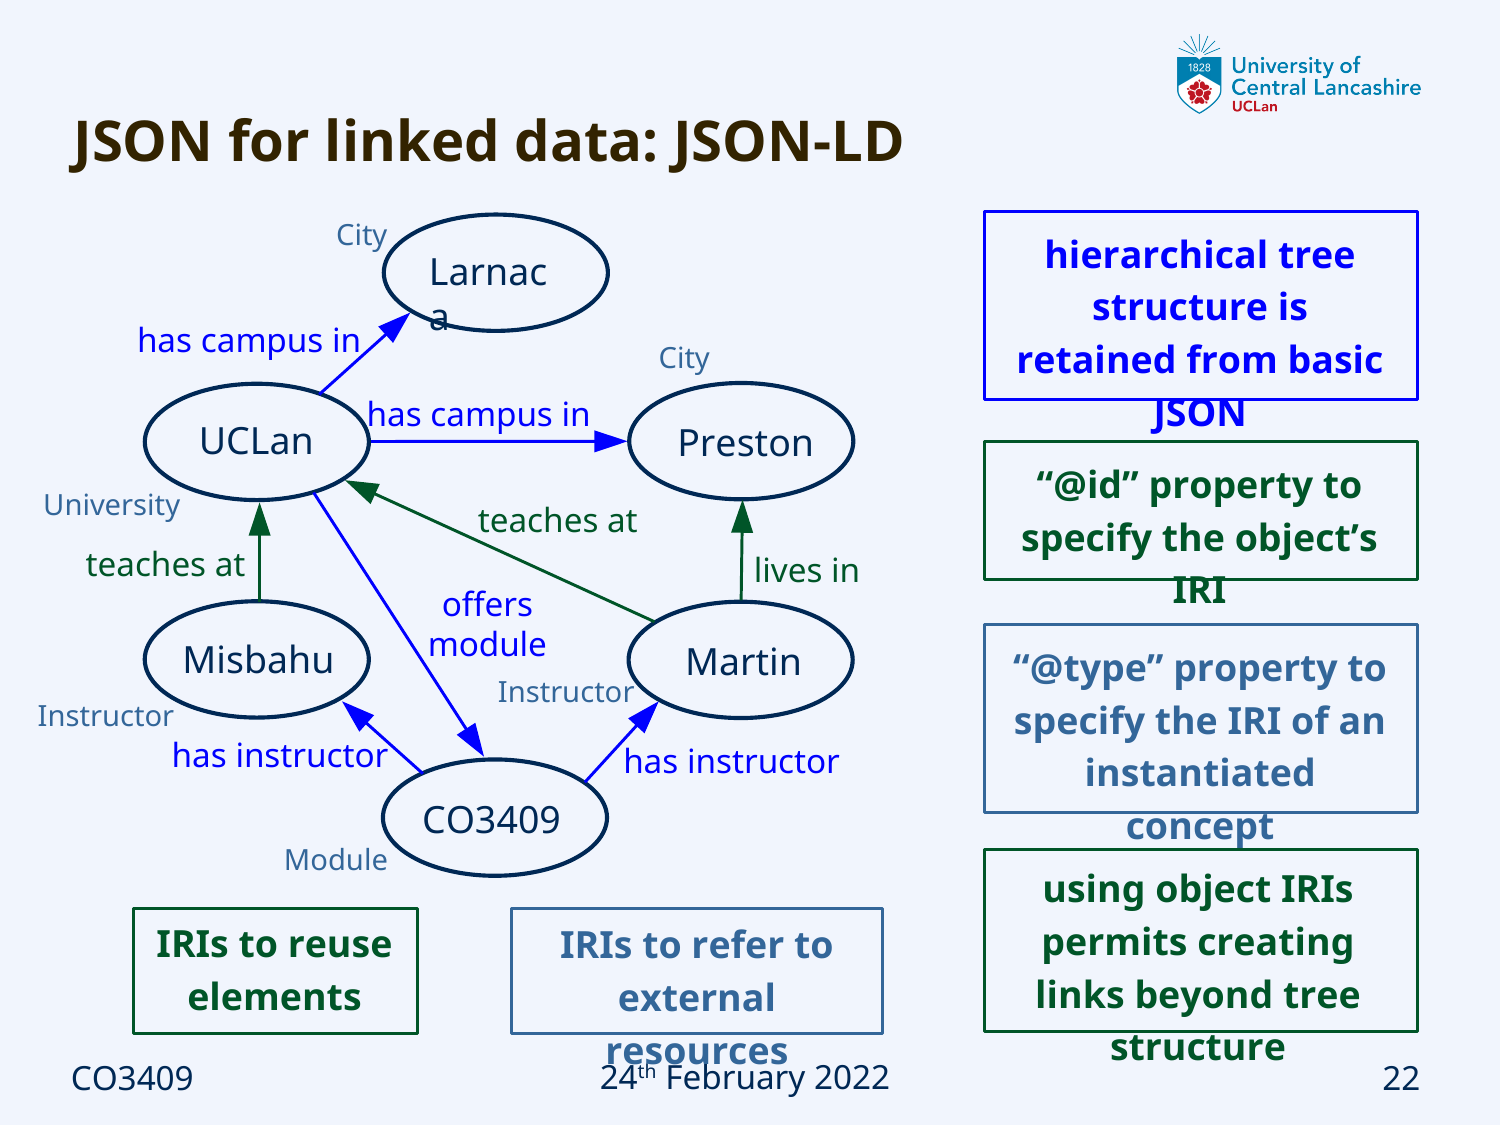

# JSON for linked data: JSON-LD
City
hierarchical tree structure is retained from basic JSON
Larnaca
has campus in
City
has campus in
UCLan
Preston
“@id” property to specify the object’s IRI
University
teaches at
teaches at
lives in
offers module
Misbahu
“@type” property to specify the IRI of an instantiated concept
Martin
Instructor
Instructor
has instructor
has instructor
CO3409
Module
using object IRIs permits creating links beyond tree structure
IRIs to reuse elements
IRIs to refer to external resources